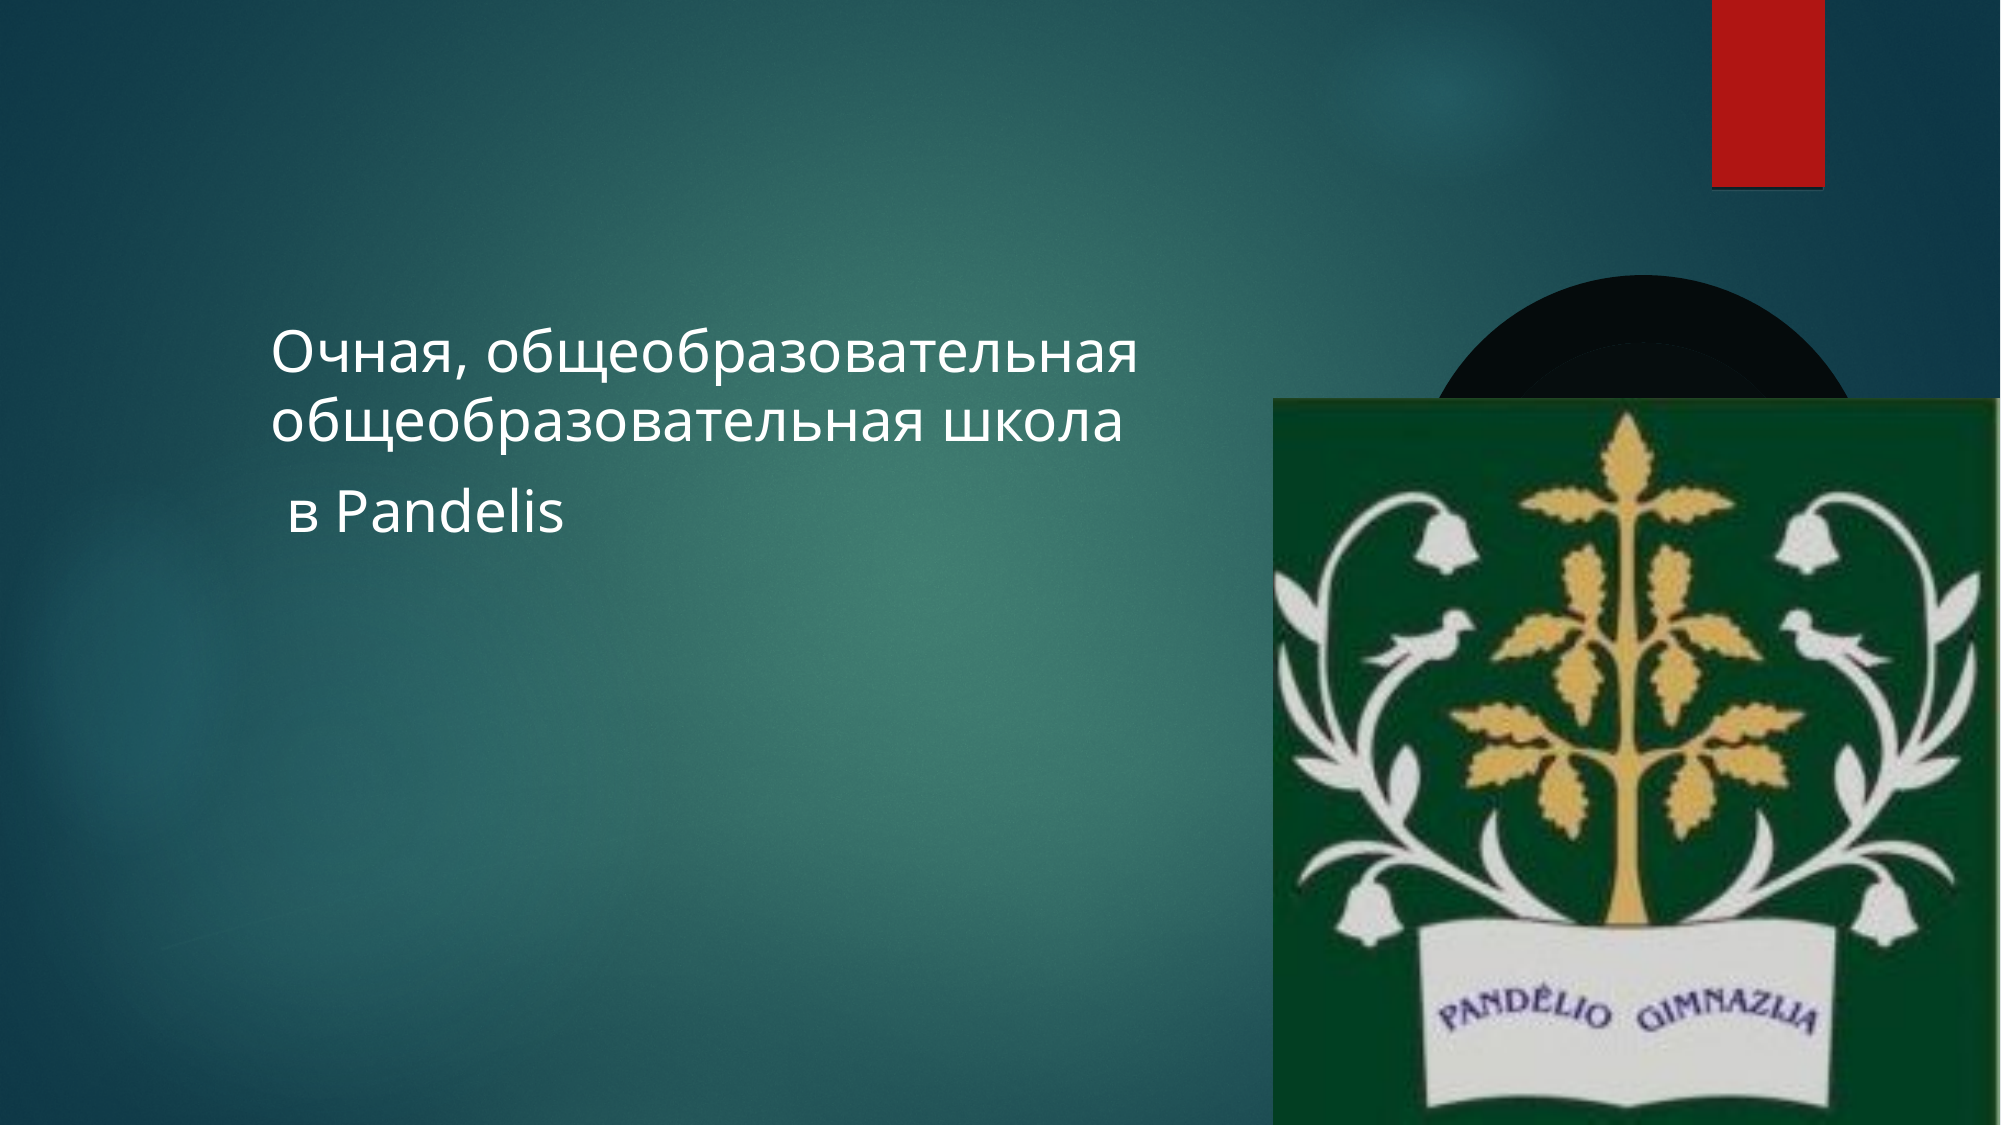

# Oчная, общеобразовательная общеобразовательная школа
 в Pandelis